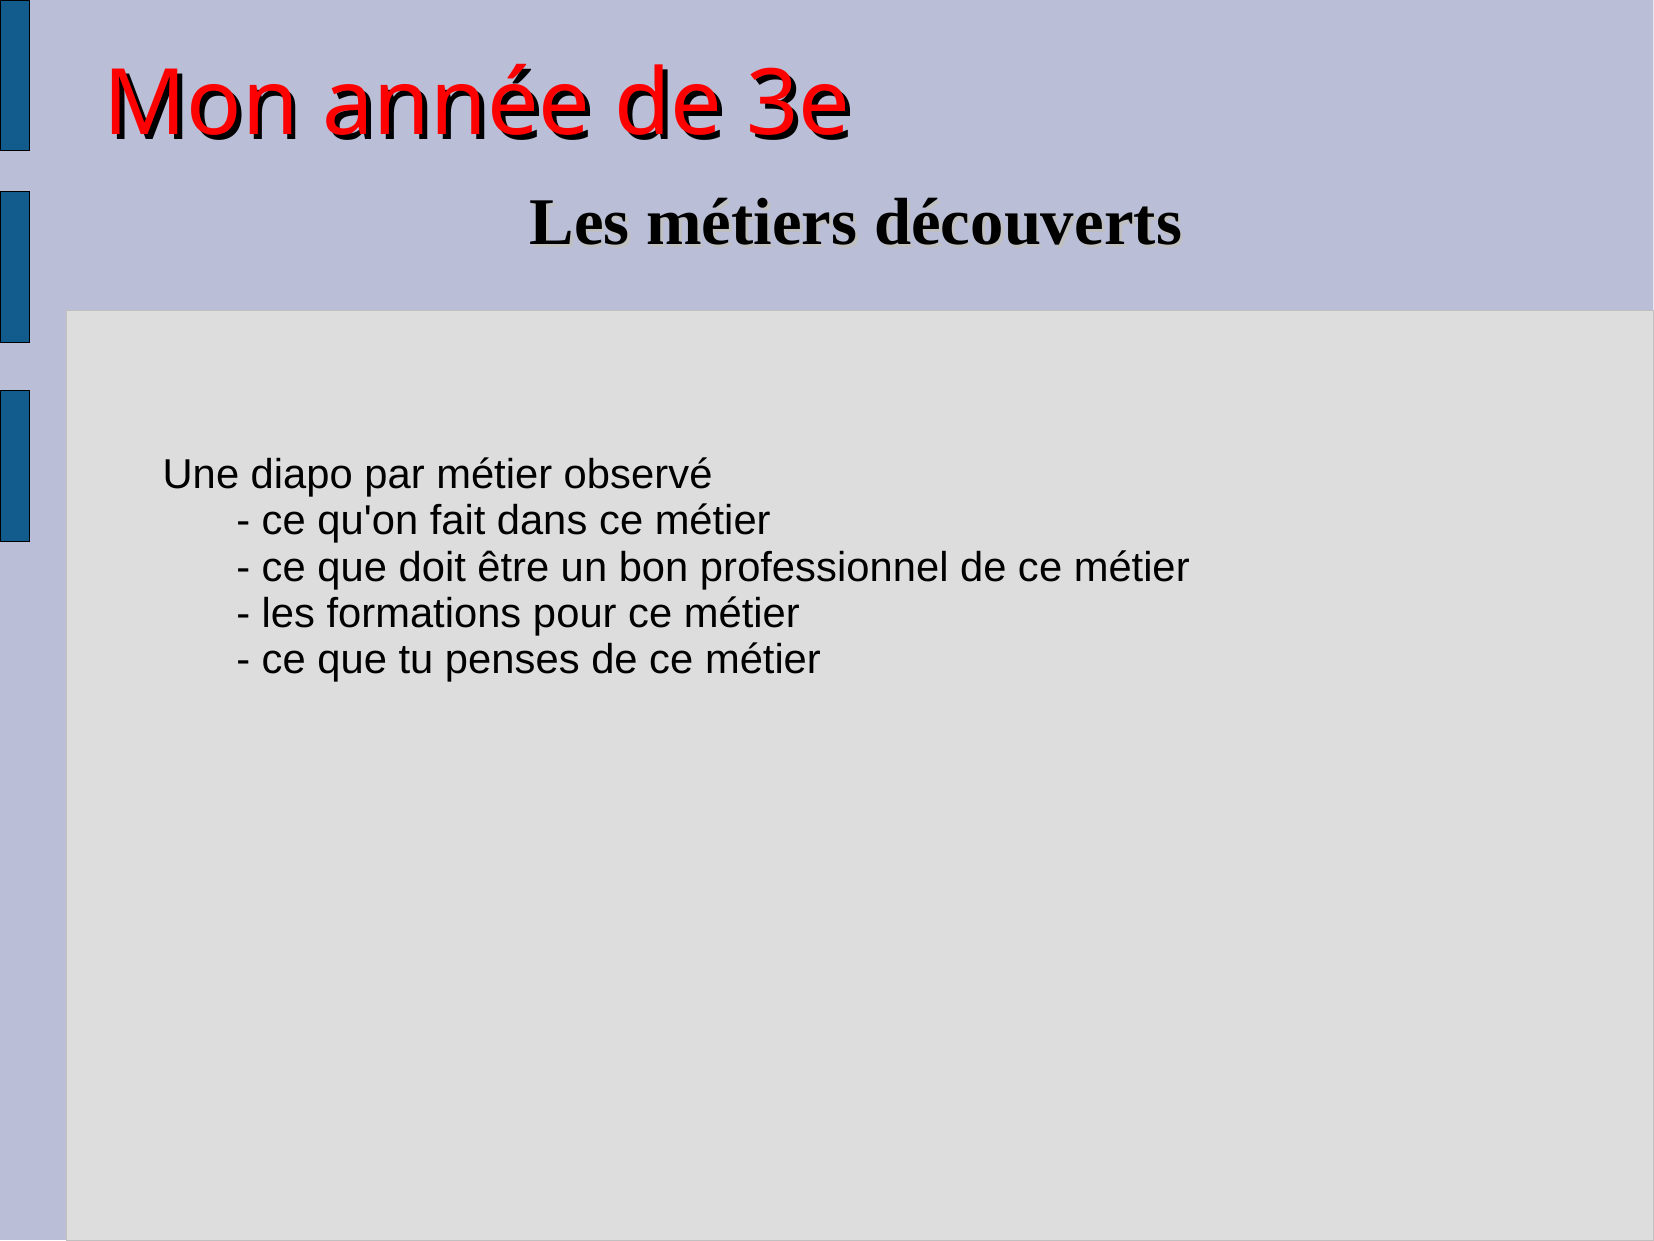

Mon année de 3e
Les métiers découverts
Une diapo par métier observé
	- ce qu'on fait dans ce métier
	- ce que doit être un bon professionnel de ce métier
	- les formations pour ce métier
	- ce que tu penses de ce métier